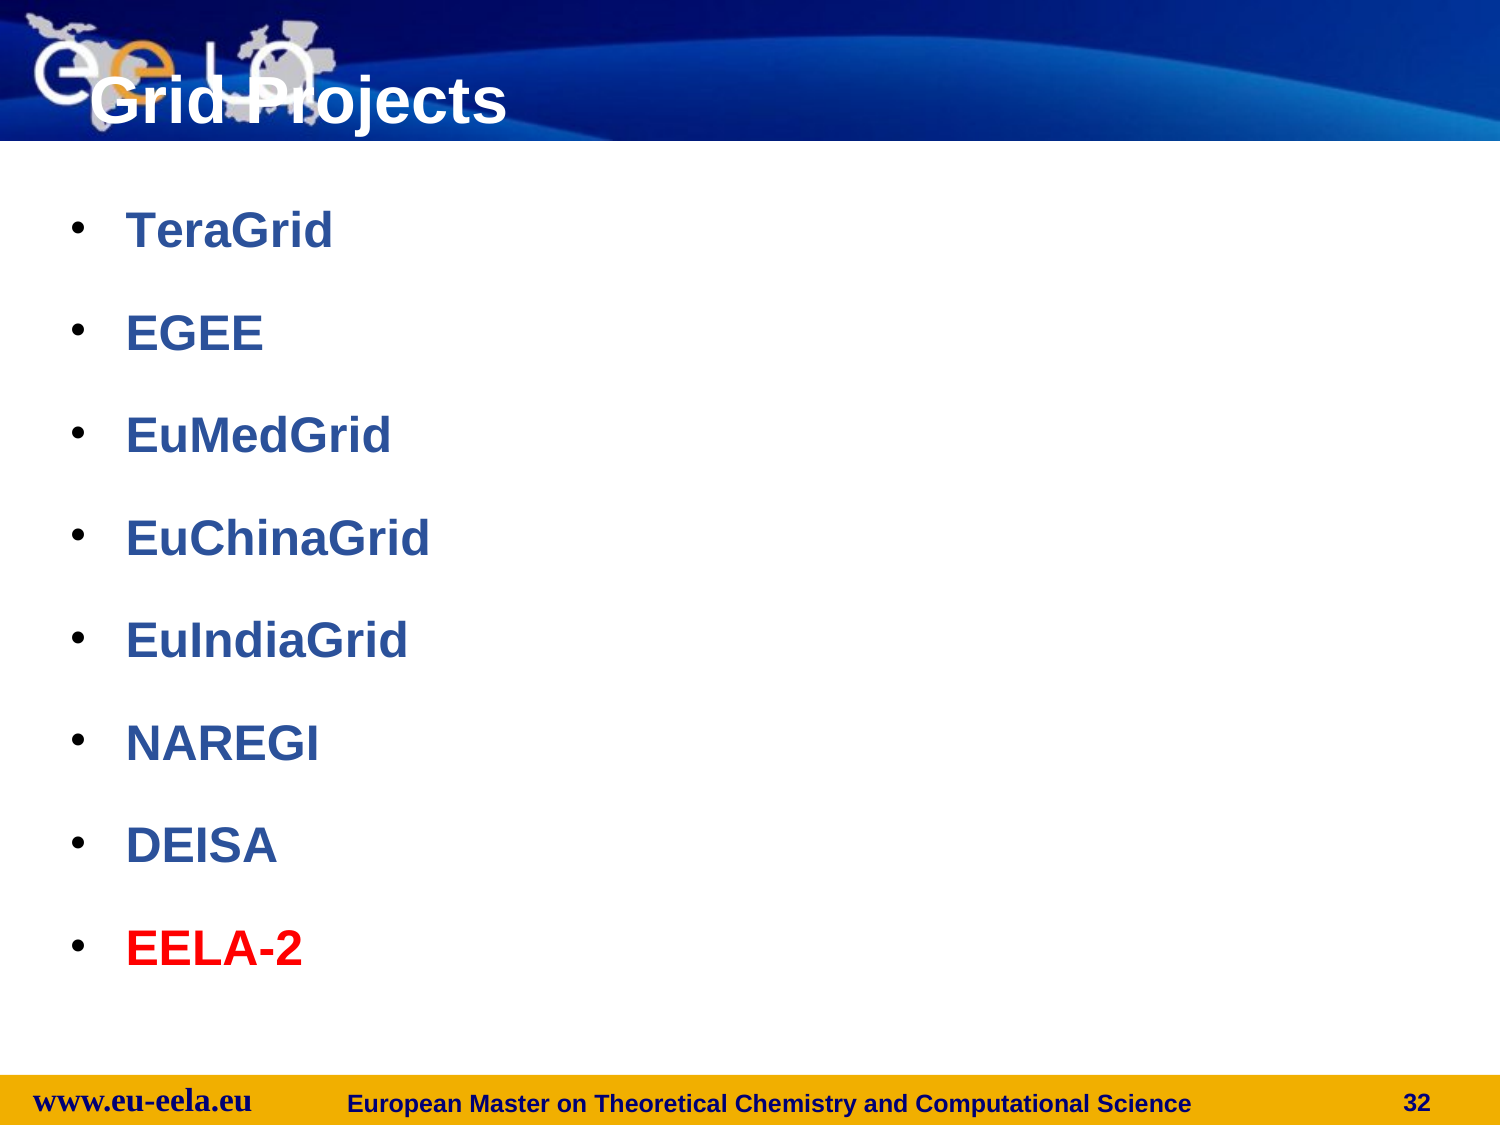

# Grid Projects
TeraGrid
EGEE
EuMedGrid
EuChinaGrid
EuIndiaGrid
NAREGI
DEISA
EELA-2
European Master on Theoretical Chemistry and Computational Science